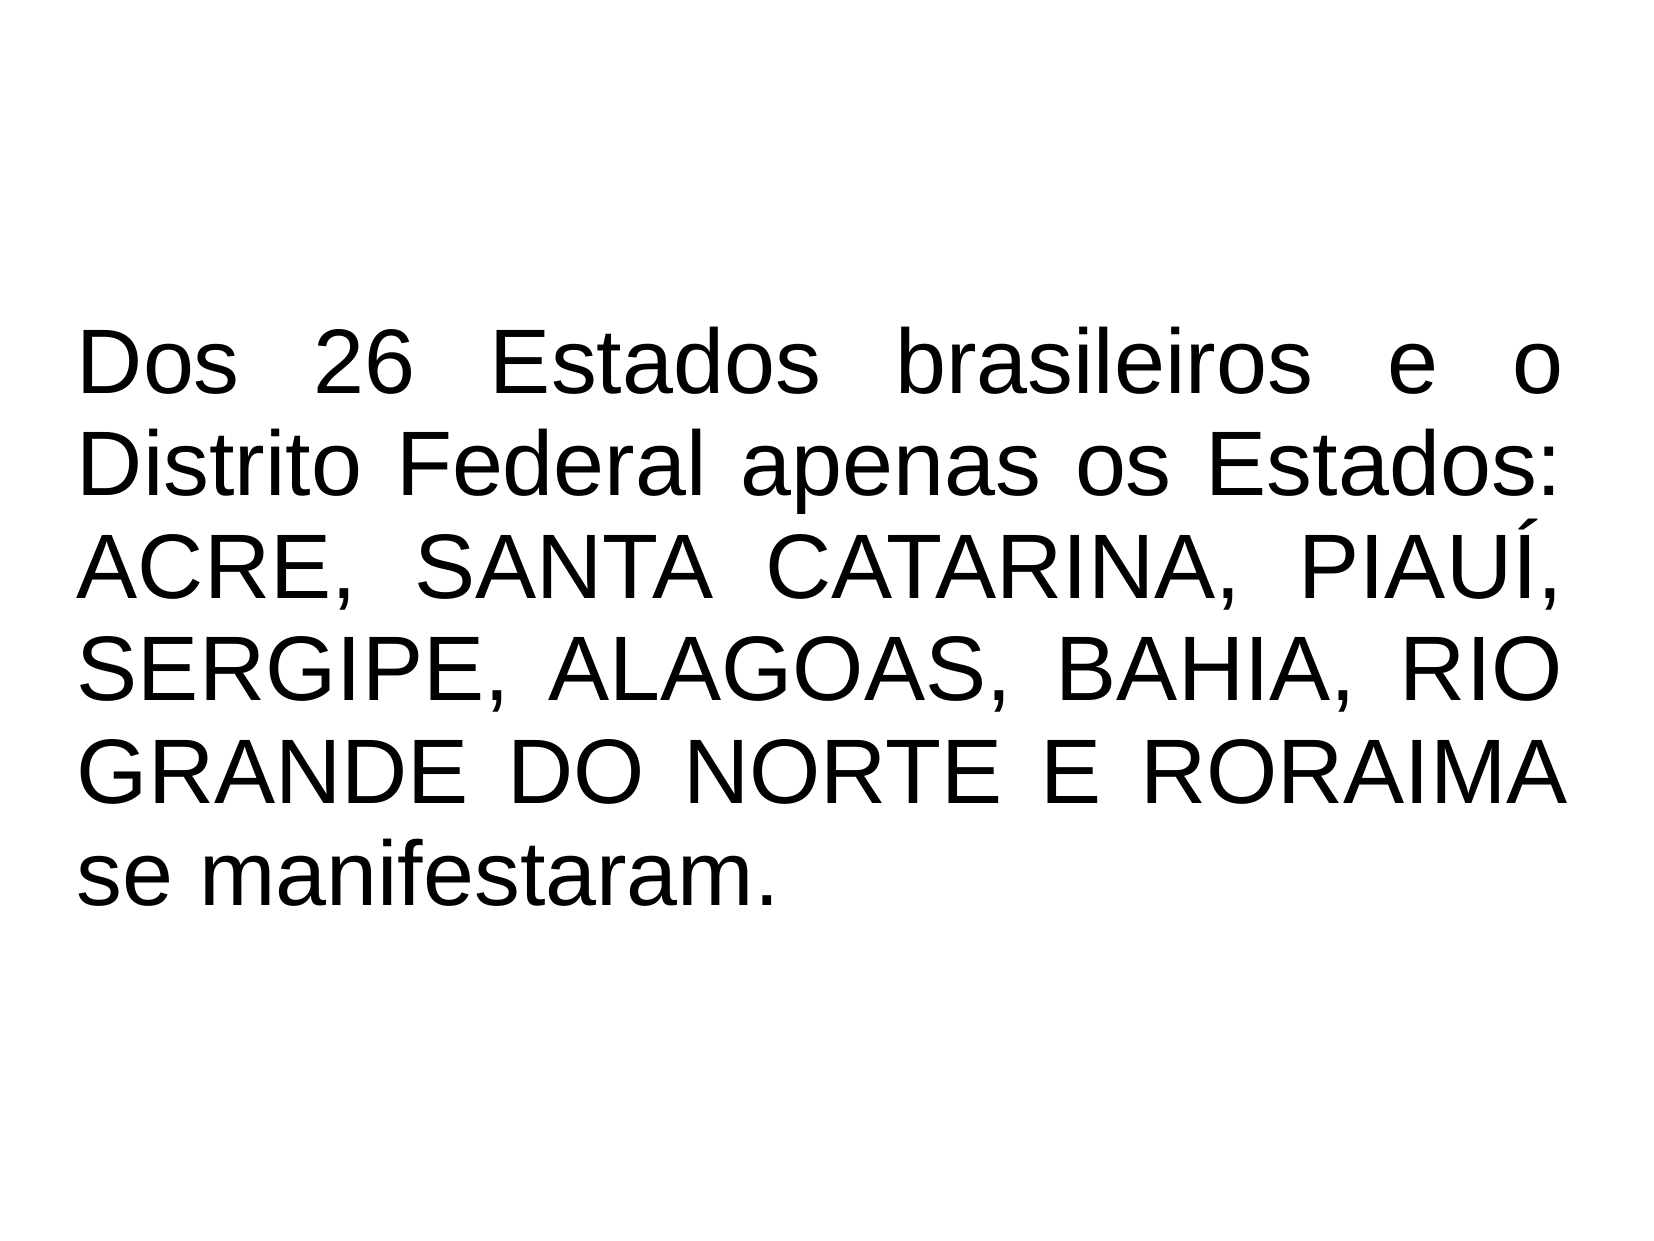

# Dos 26 Estados brasileiros e o Distrito Federal apenas os Estados: ACRE, SANTA CATARINA, PIAUÍ, SERGIPE, ALAGOAS, BAHIA, RIO GRANDE DO NORTE E RORAIMA se manifestaram.